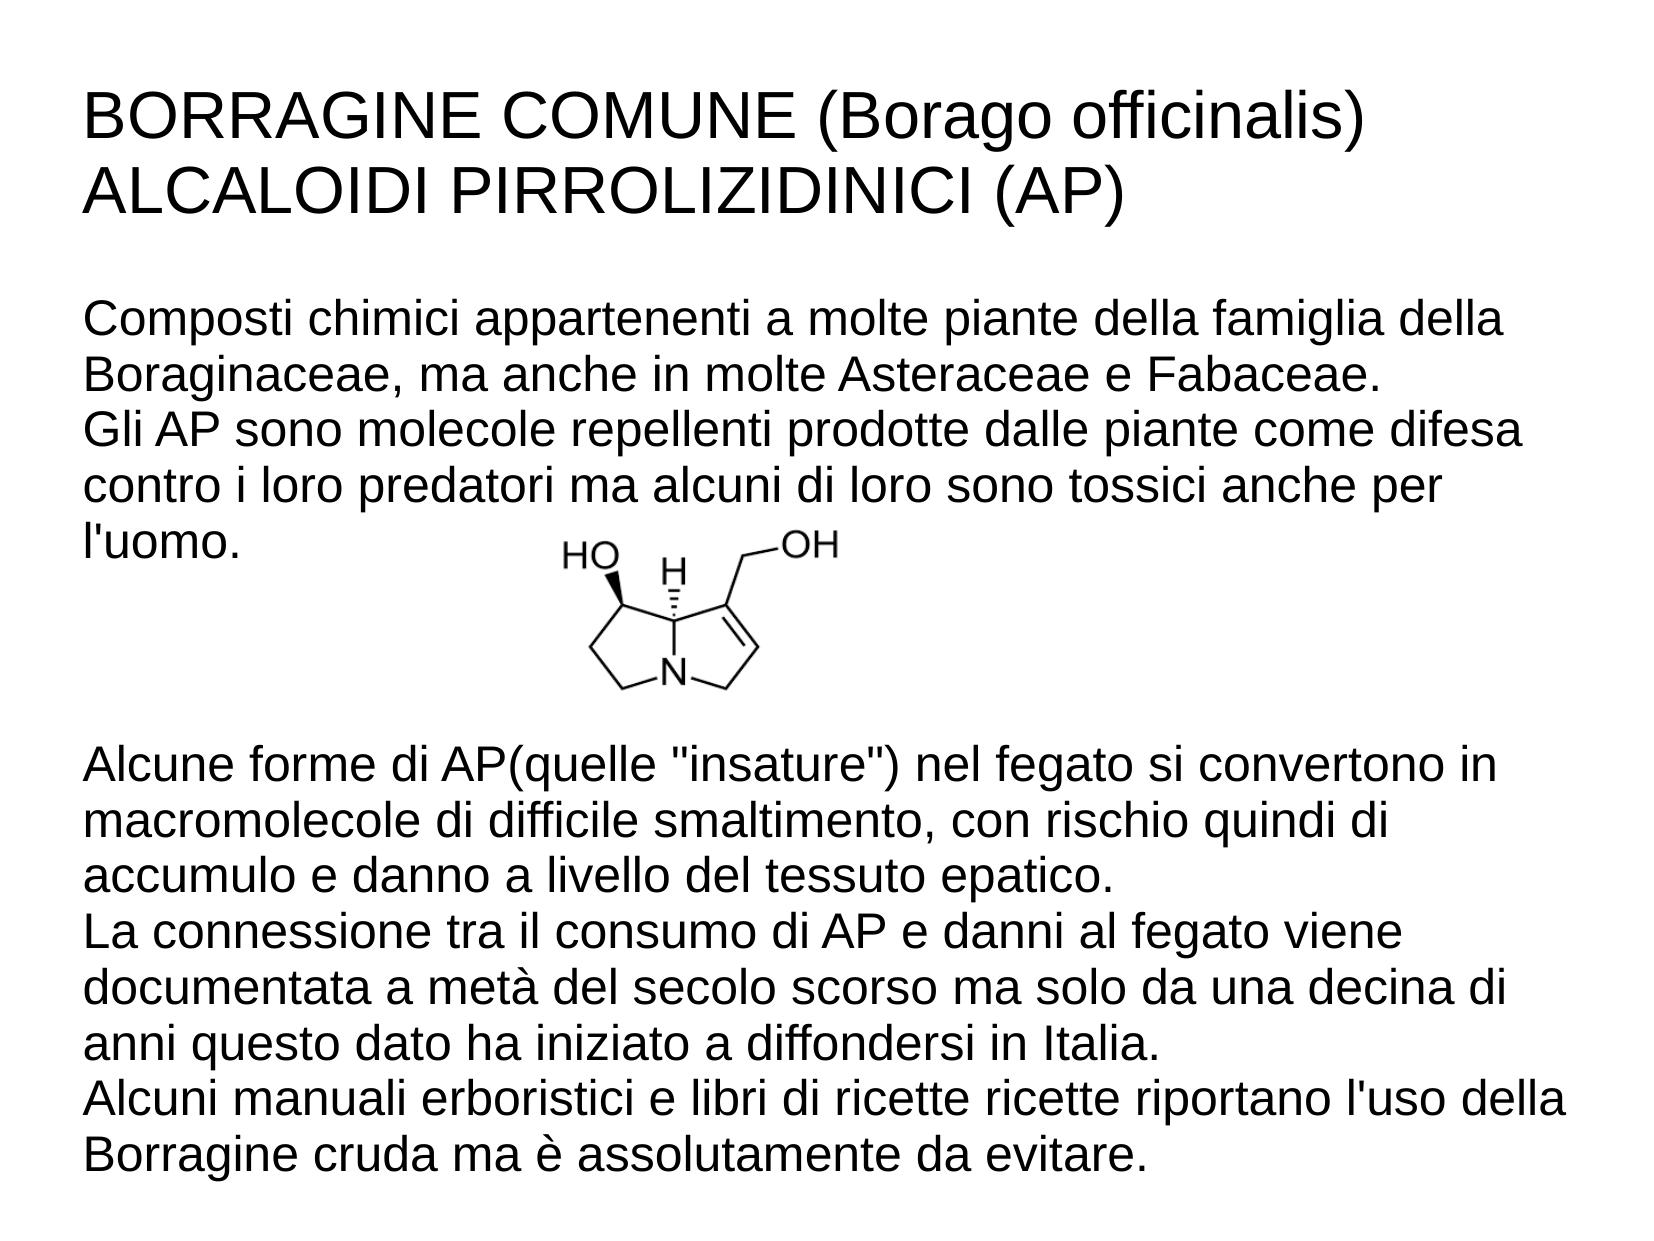

# BORRAGINE COMUNE (Borago officinalis) ALCALOIDI PIRROLIZIDINICI (AP)
Composti chimici appartenenti a molte piante della famiglia della Boraginaceae, ma anche in molte Asteraceae e Fabaceae.
Gli AP sono molecole repellenti prodotte dalle piante come difesa contro i loro predatori ma alcuni di loro sono tossici anche per l'uomo.
Alcune forme di AP(quelle "insature") nel fegato si convertono in macromolecole di difficile smaltimento, con rischio quindi di accumulo e danno a livello del tessuto epatico.
La connessione tra il consumo di AP e danni al fegato viene documentata a metà del secolo scorso ma solo da una decina di anni questo dato ha iniziato a diffondersi in Italia.
Alcuni manuali erboristici e libri di ricette ricette riportano l'uso della
Borragine cruda ma è assolutamente da evitare.